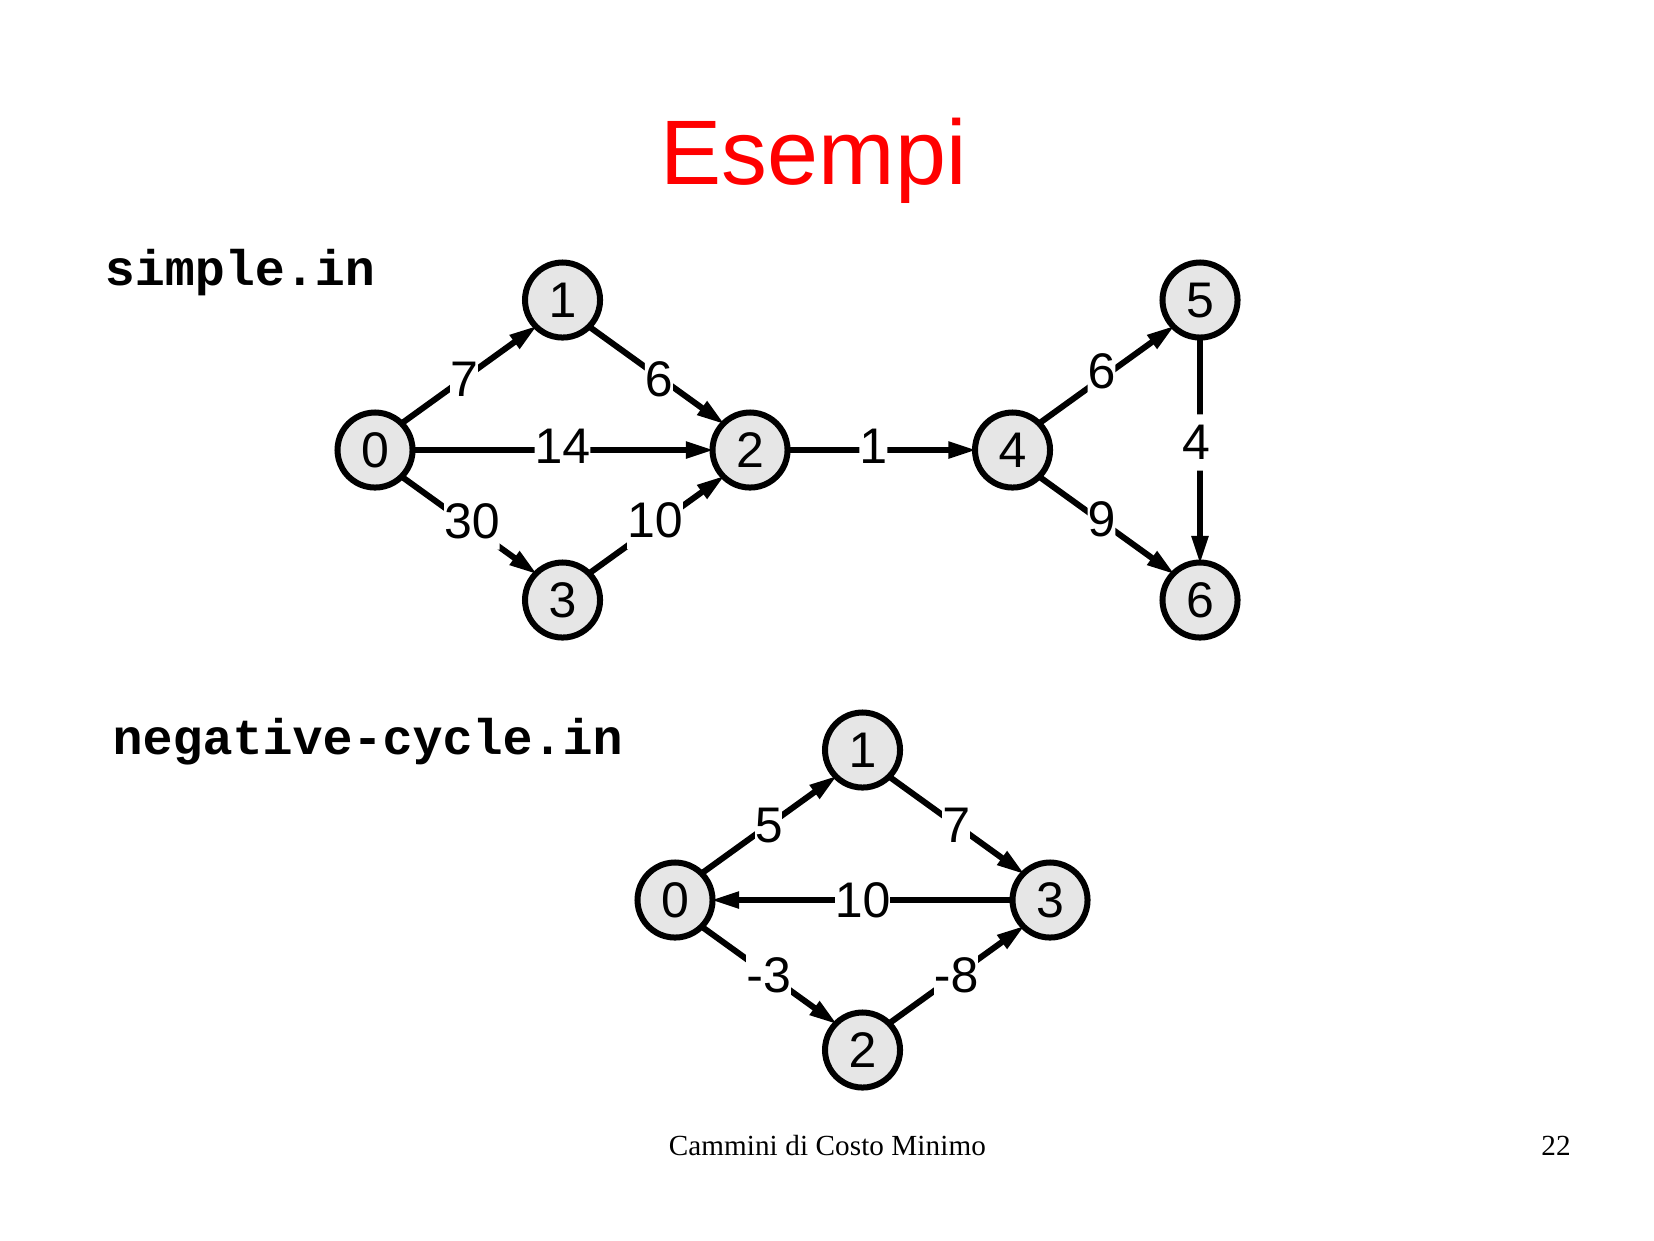

# Esempi
simple.in
1
5
6
7
6
0
2
4
4
14
1
9
10
30
3
6
negative-cycle.in
1
0
3
2
Cammini di Costo Minimo
22